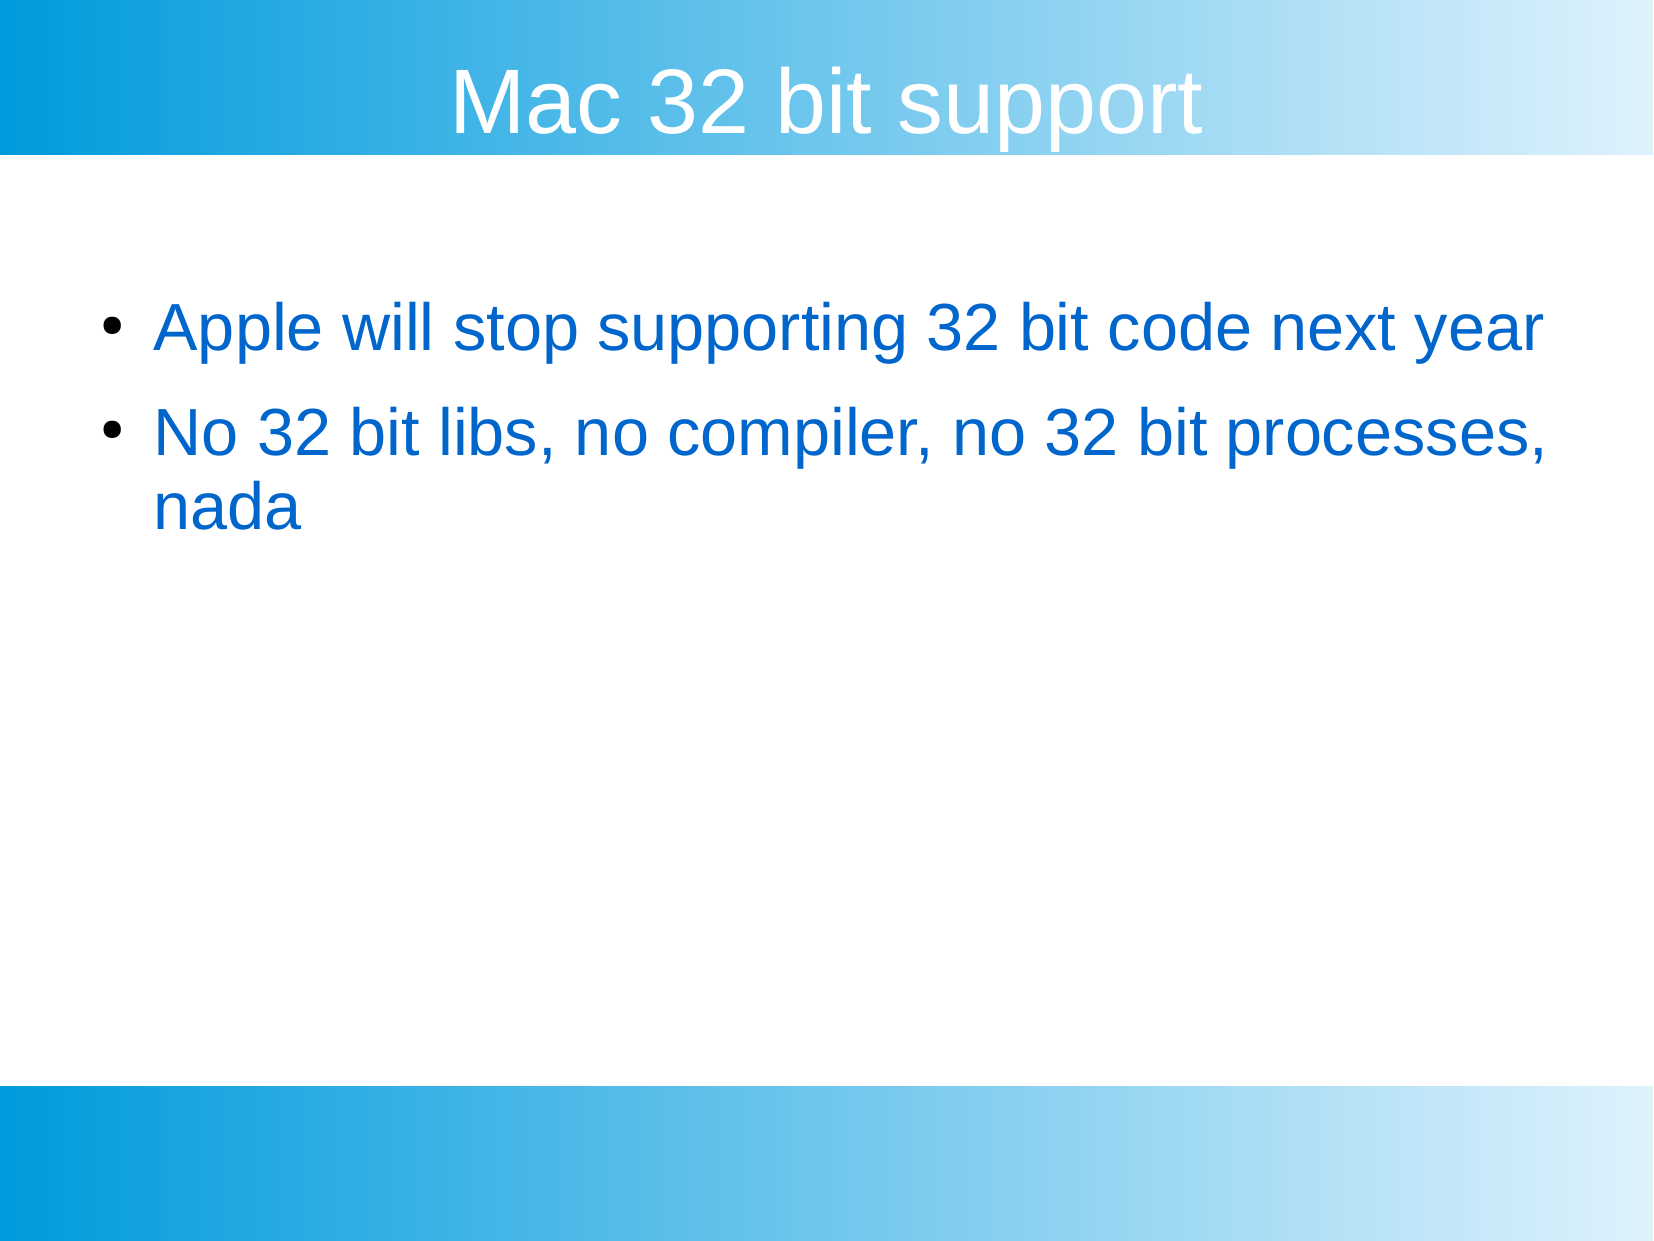

# Mac 32 bit support
Apple will stop supporting 32 bit code next year
No 32 bit libs, no compiler, no 32 bit processes, nada